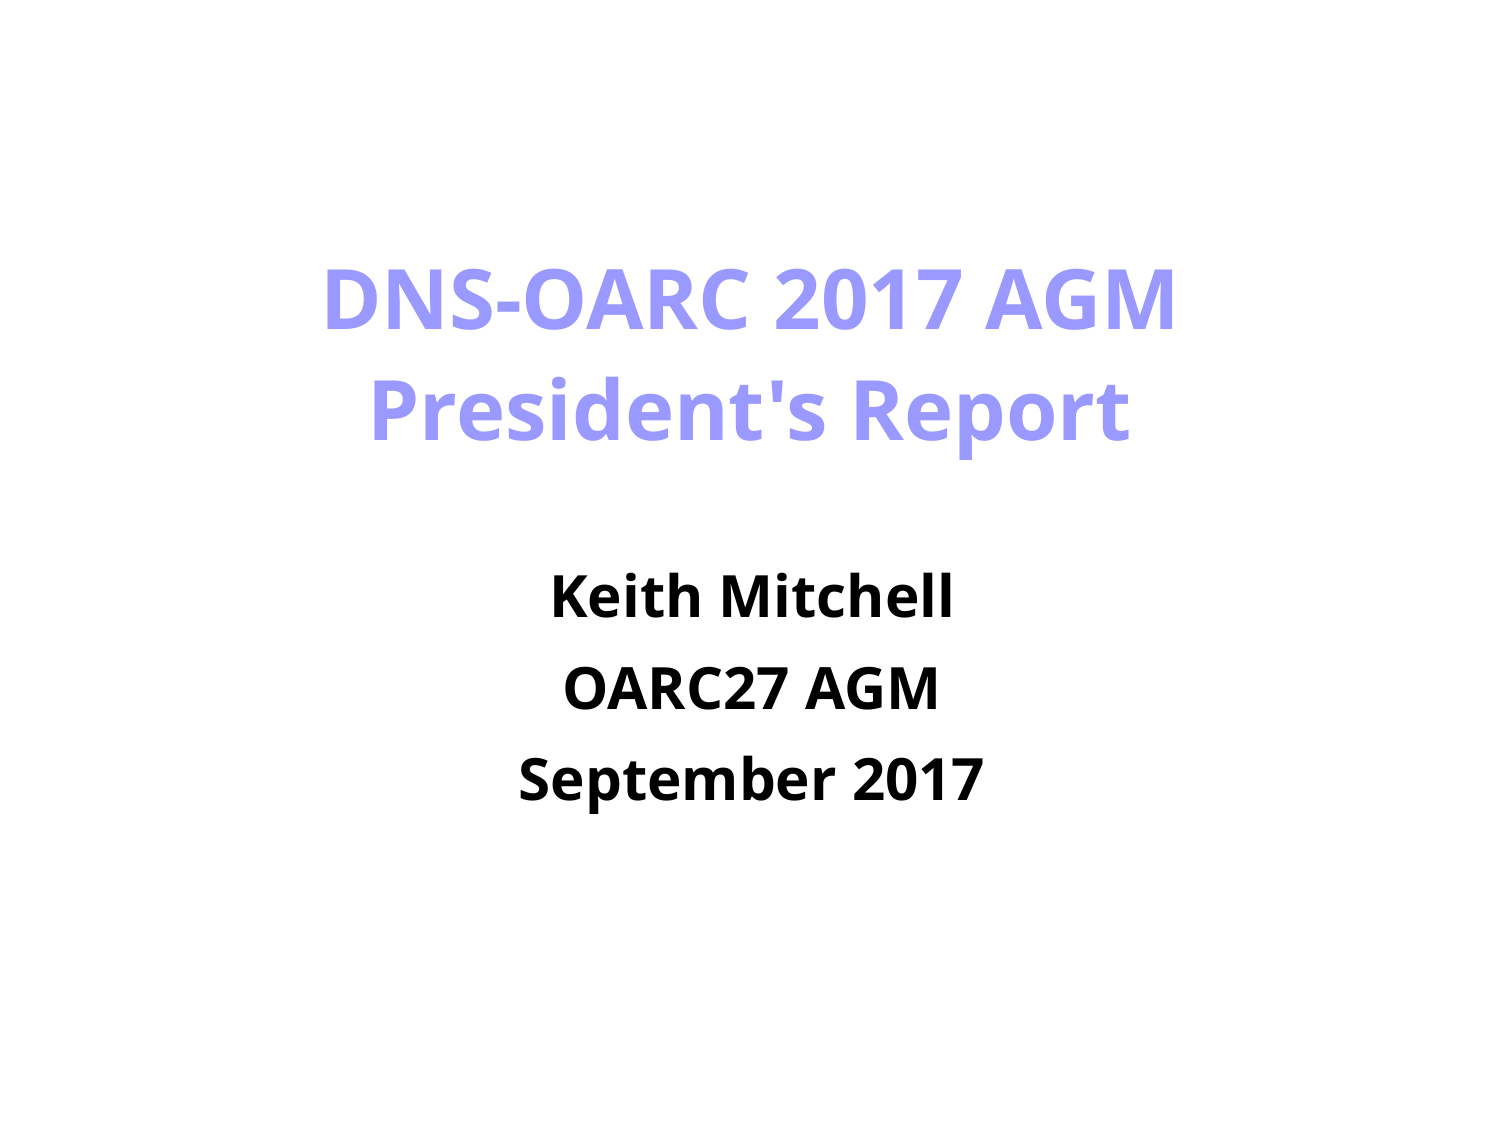

# DNS-OARC 2017 AGM President's Report
Keith Mitchell
OARC27 AGM
September 2017